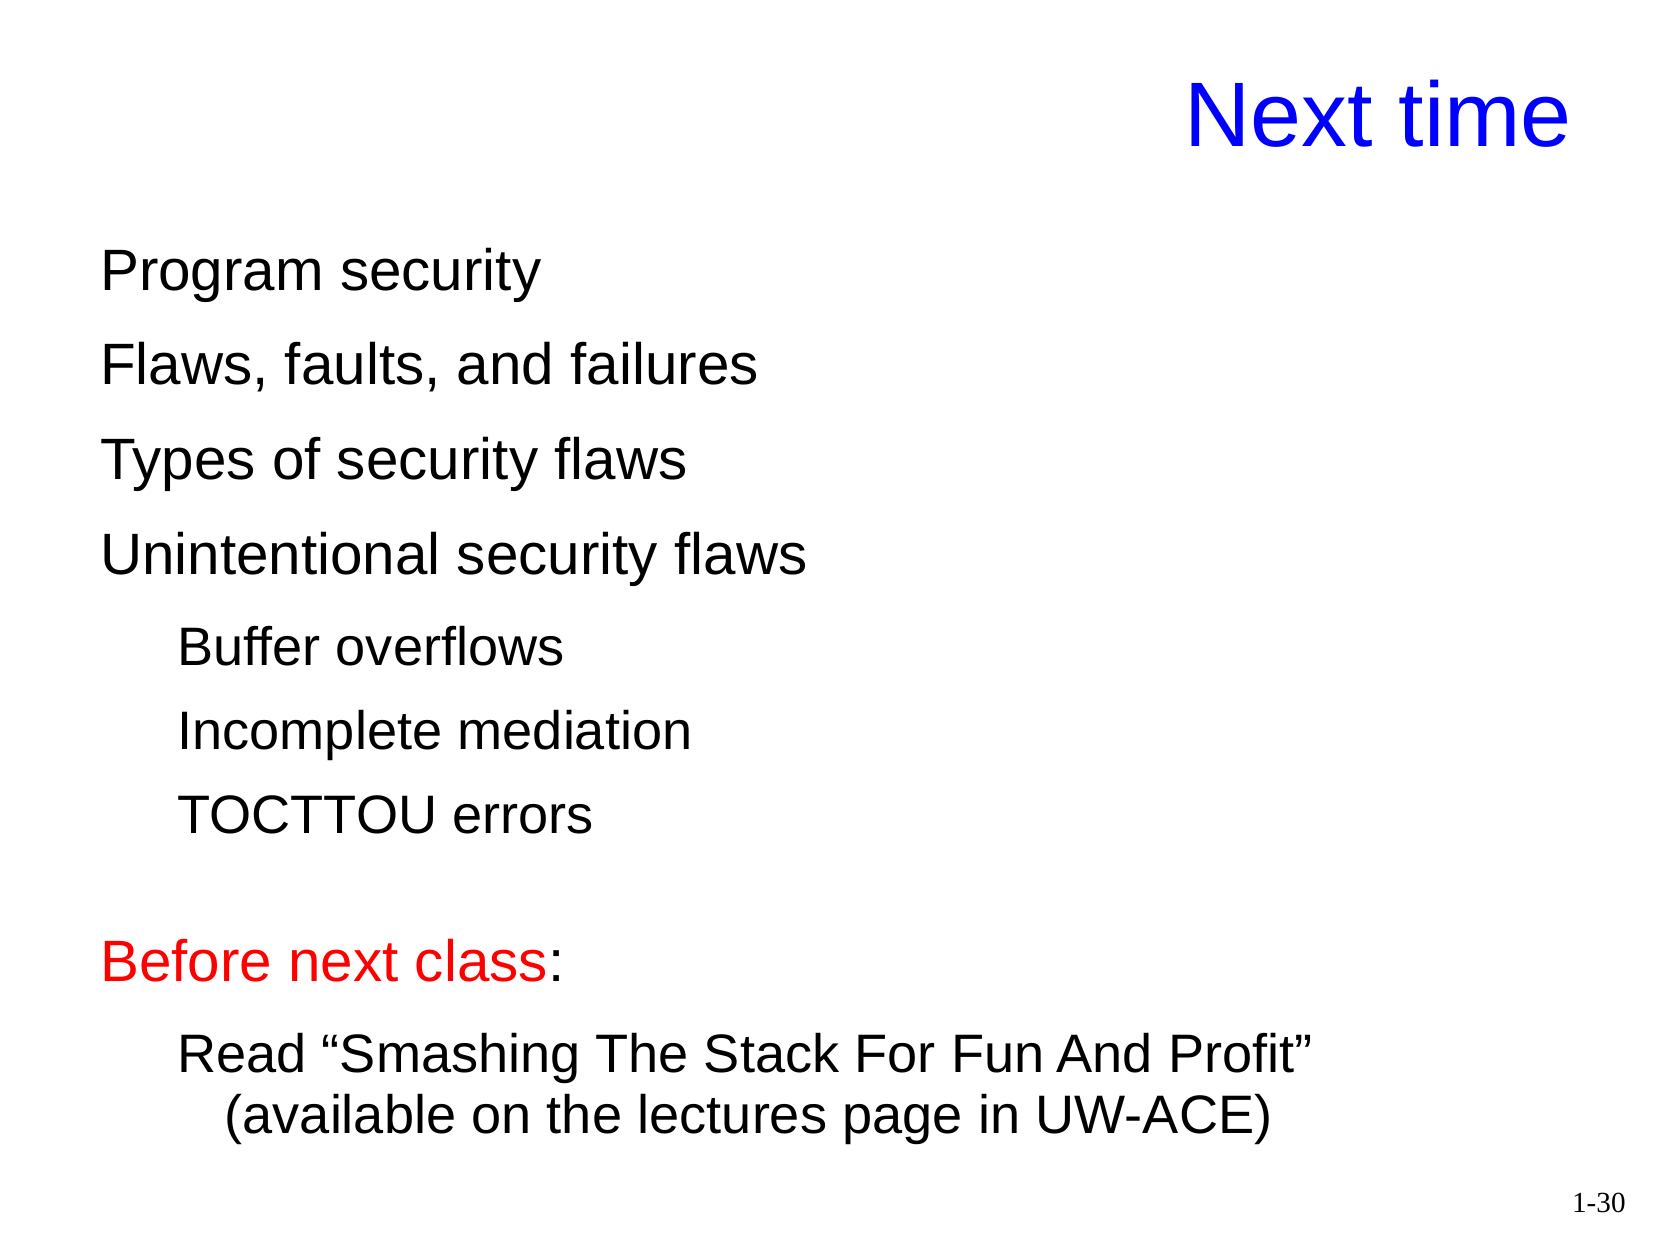

# Next time
Program security
Flaws, faults, and failures
Types of security flaws
Unintentional security flaws
Buffer overflows
Incomplete mediation
TOCTTOU errors
Before next class:
Read “Smashing The Stack For Fun And Profit”
(available on the lectures page in UW-ACE)